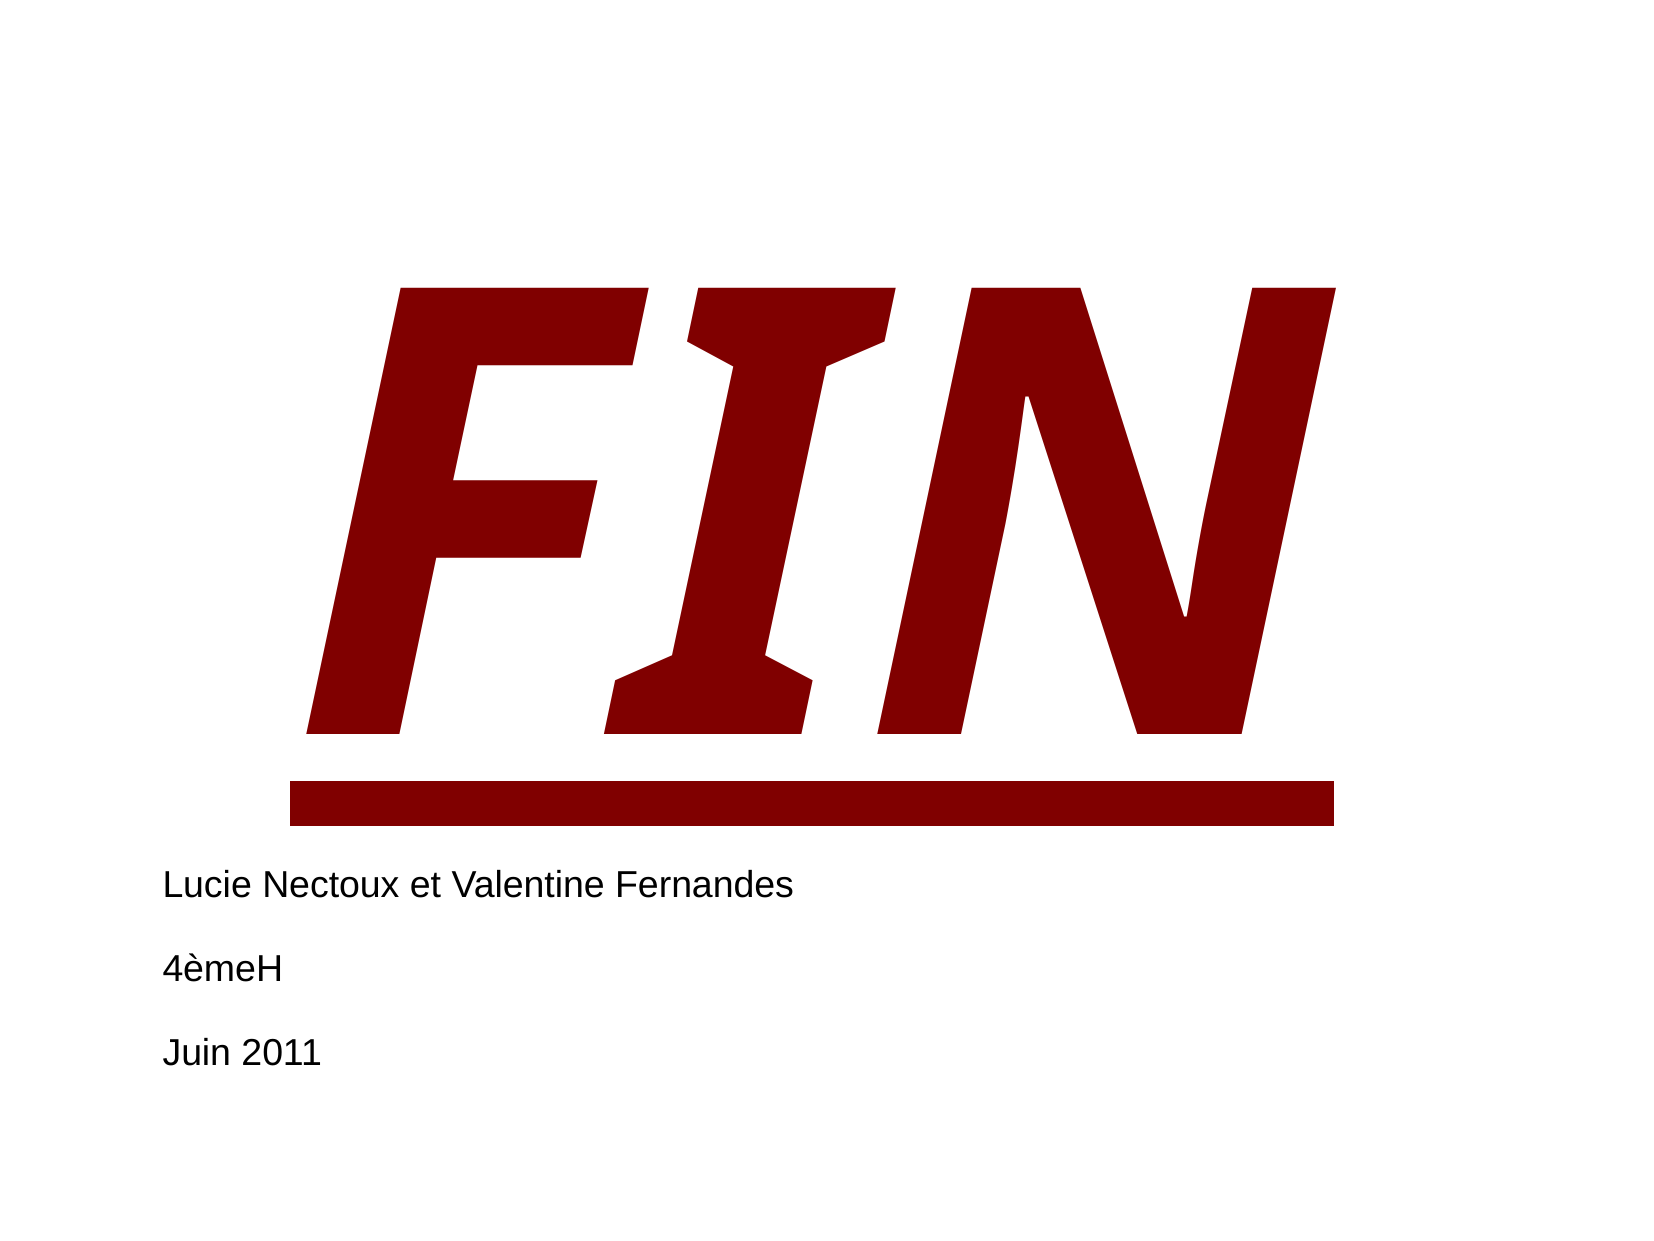

FIN
Lucie Nectoux et Valentine Fernandes
4èmeH
Juin 2011